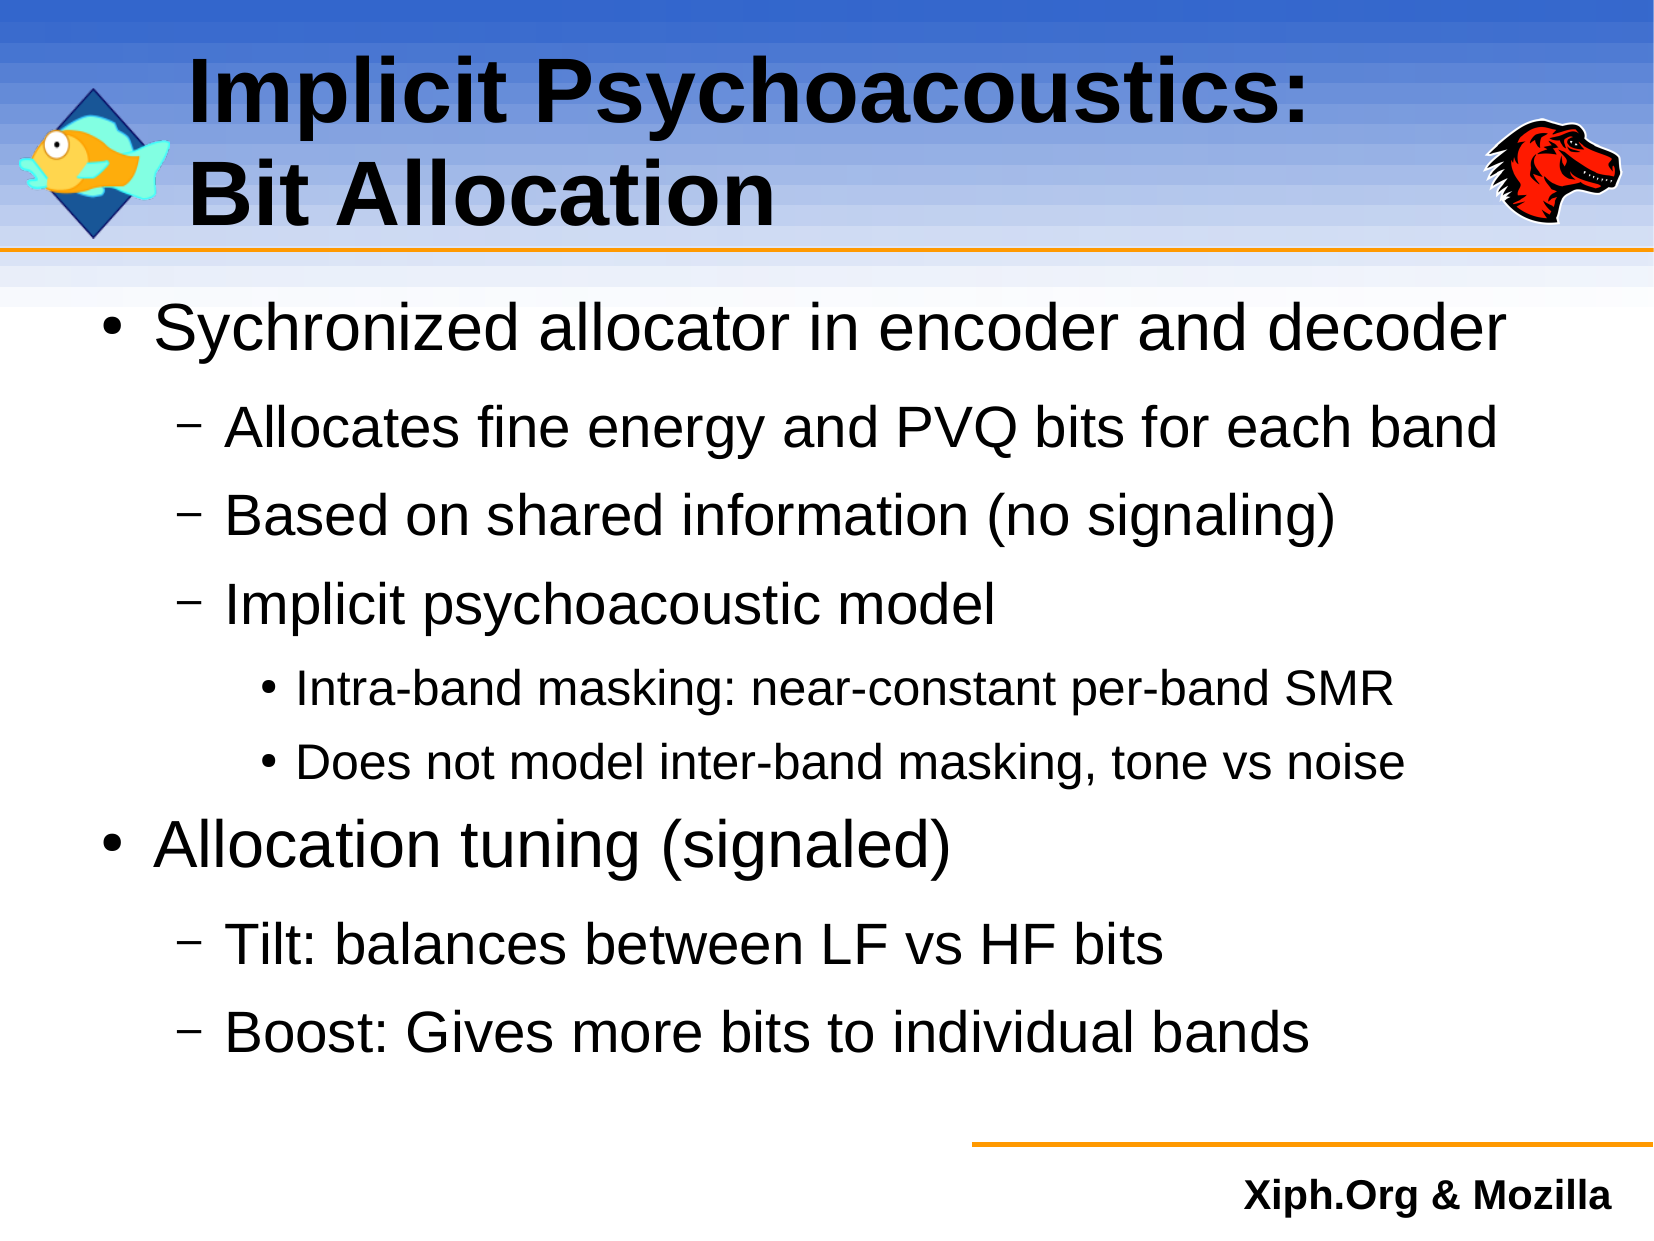

# Implicit Psychoacoustics: Bit Allocation
Sychronized allocator in encoder and decoder
Allocates fine energy and PVQ bits for each band
Based on shared information (no signaling)
Implicit psychoacoustic model
Intra-band masking: near-constant per-band SMR
Does not model inter-band masking, tone vs noise
Allocation tuning (signaled)
Tilt: balances between LF vs HF bits
Boost: Gives more bits to individual bands